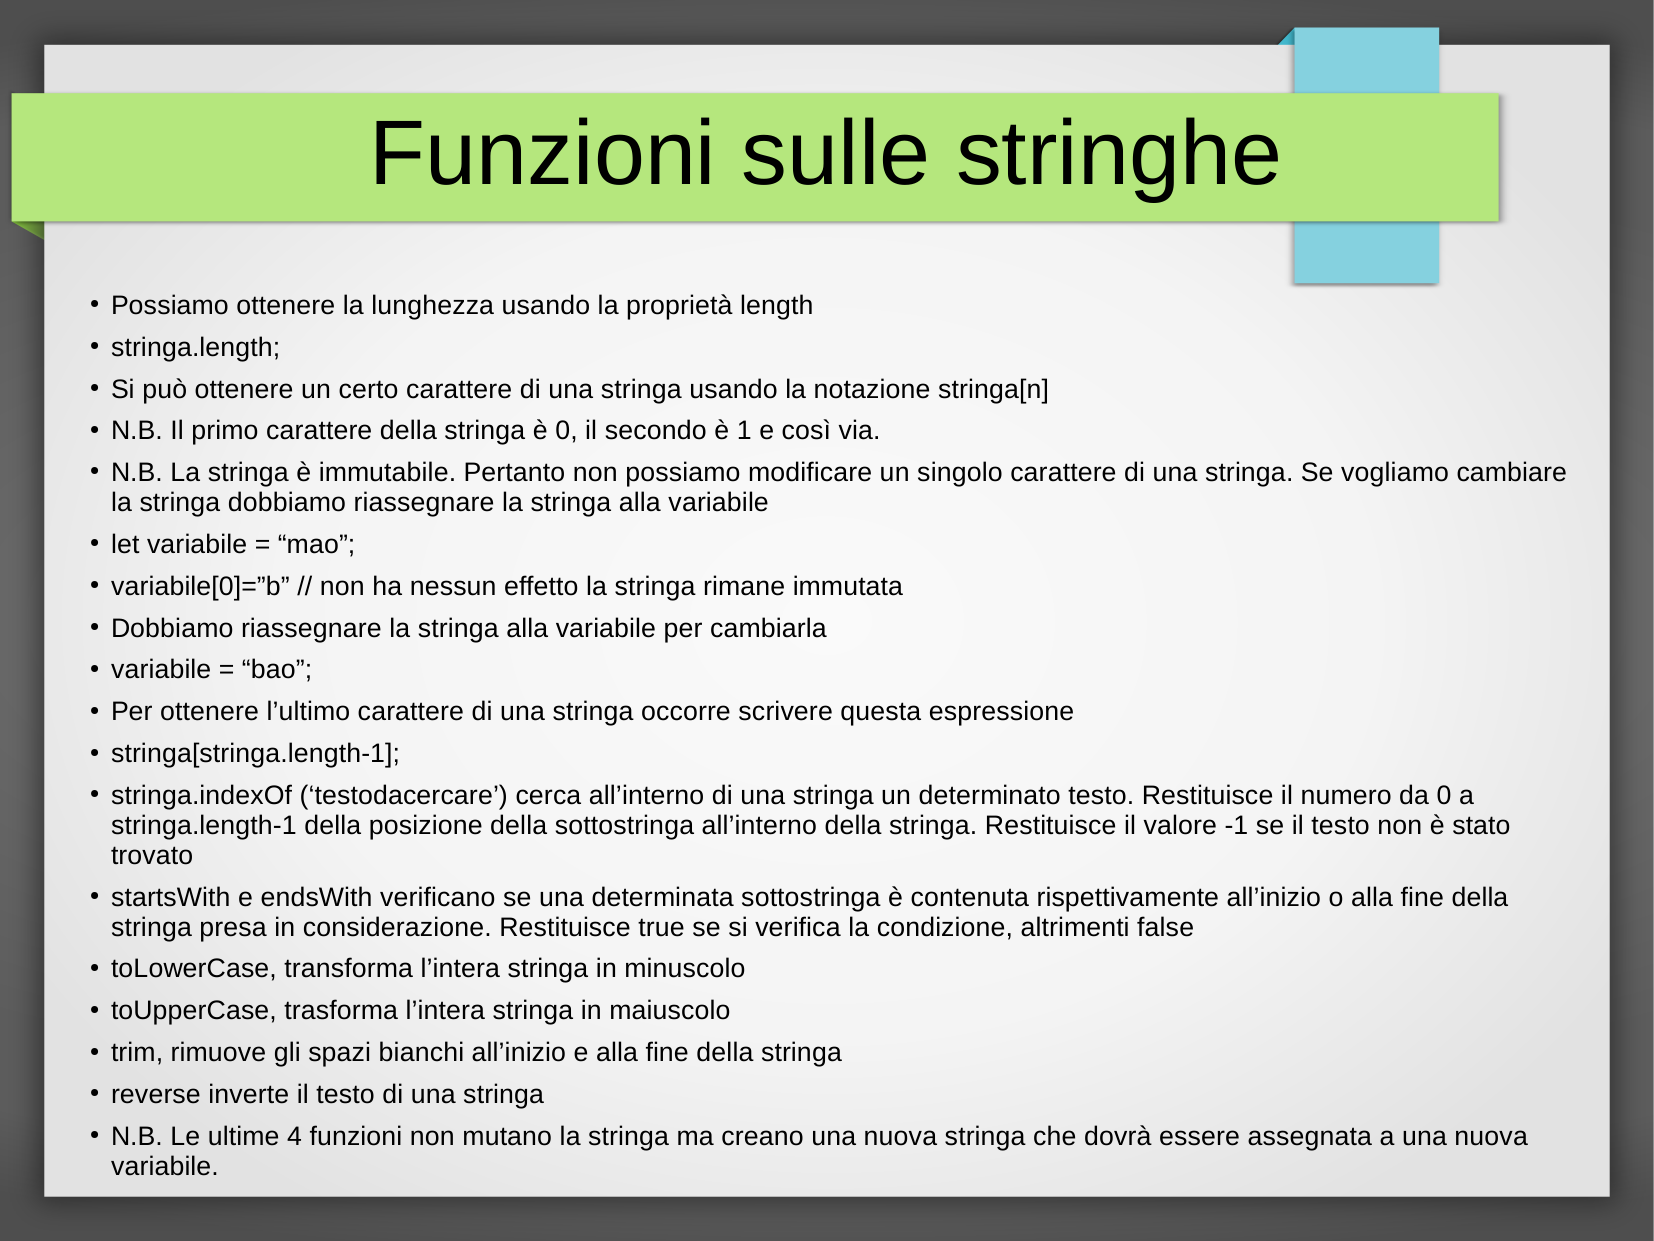

# Funzioni sulle stringhe
Possiamo ottenere la lunghezza usando la proprietà length
stringa.length;
Si può ottenere un certo carattere di una stringa usando la notazione stringa[n]
N.B. Il primo carattere della stringa è 0, il secondo è 1 e così via.
N.B. La stringa è immutabile. Pertanto non possiamo modificare un singolo carattere di una stringa. Se vogliamo cambiare la stringa dobbiamo riassegnare la stringa alla variabile
let variabile = “mao”;
variabile[0]=”b” // non ha nessun effetto la stringa rimane immutata
Dobbiamo riassegnare la stringa alla variabile per cambiarla
variabile = “bao”;
Per ottenere l’ultimo carattere di una stringa occorre scrivere questa espressione
stringa[stringa.length-1];
stringa.indexOf (‘testodacercare’) cerca all’interno di una stringa un determinato testo. Restituisce il numero da 0 a stringa.length-1 della posizione della sottostringa all’interno della stringa. Restituisce il valore -1 se il testo non è stato trovato
startsWith e endsWith verificano se una determinata sottostringa è contenuta rispettivamente all’inizio o alla fine della stringa presa in considerazione. Restituisce true se si verifica la condizione, altrimenti false
toLowerCase, transforma l’intera stringa in minuscolo
toUpperCase, trasforma l’intera stringa in maiuscolo
trim, rimuove gli spazi bianchi all’inizio e alla fine della stringa
reverse inverte il testo di una stringa
N.B. Le ultime 4 funzioni non mutano la stringa ma creano una nuova stringa che dovrà essere assegnata a una nuova variabile.